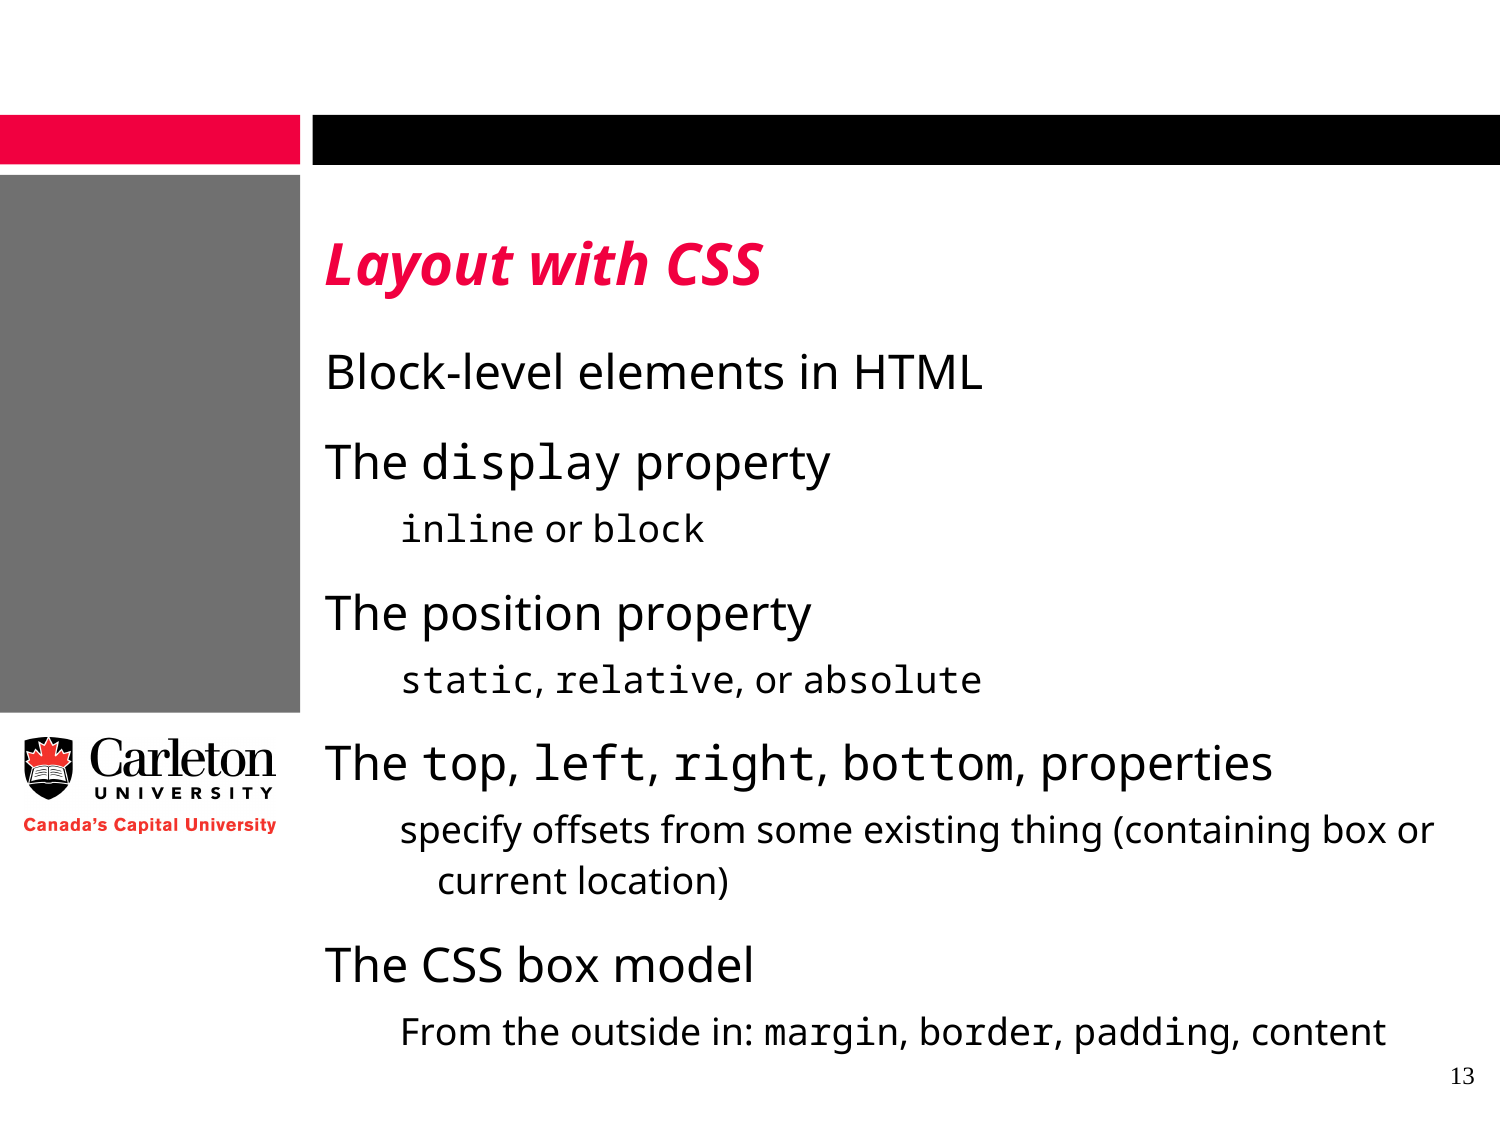

# Layout with CSS
Block-level elements in HTML
The display property
inline or block
The position property
static, relative, or absolute
The top, left, right, bottom, properties
specify offsets from some existing thing (containing box or current location)
The CSS box model
From the outside in: margin, border, padding, content
13